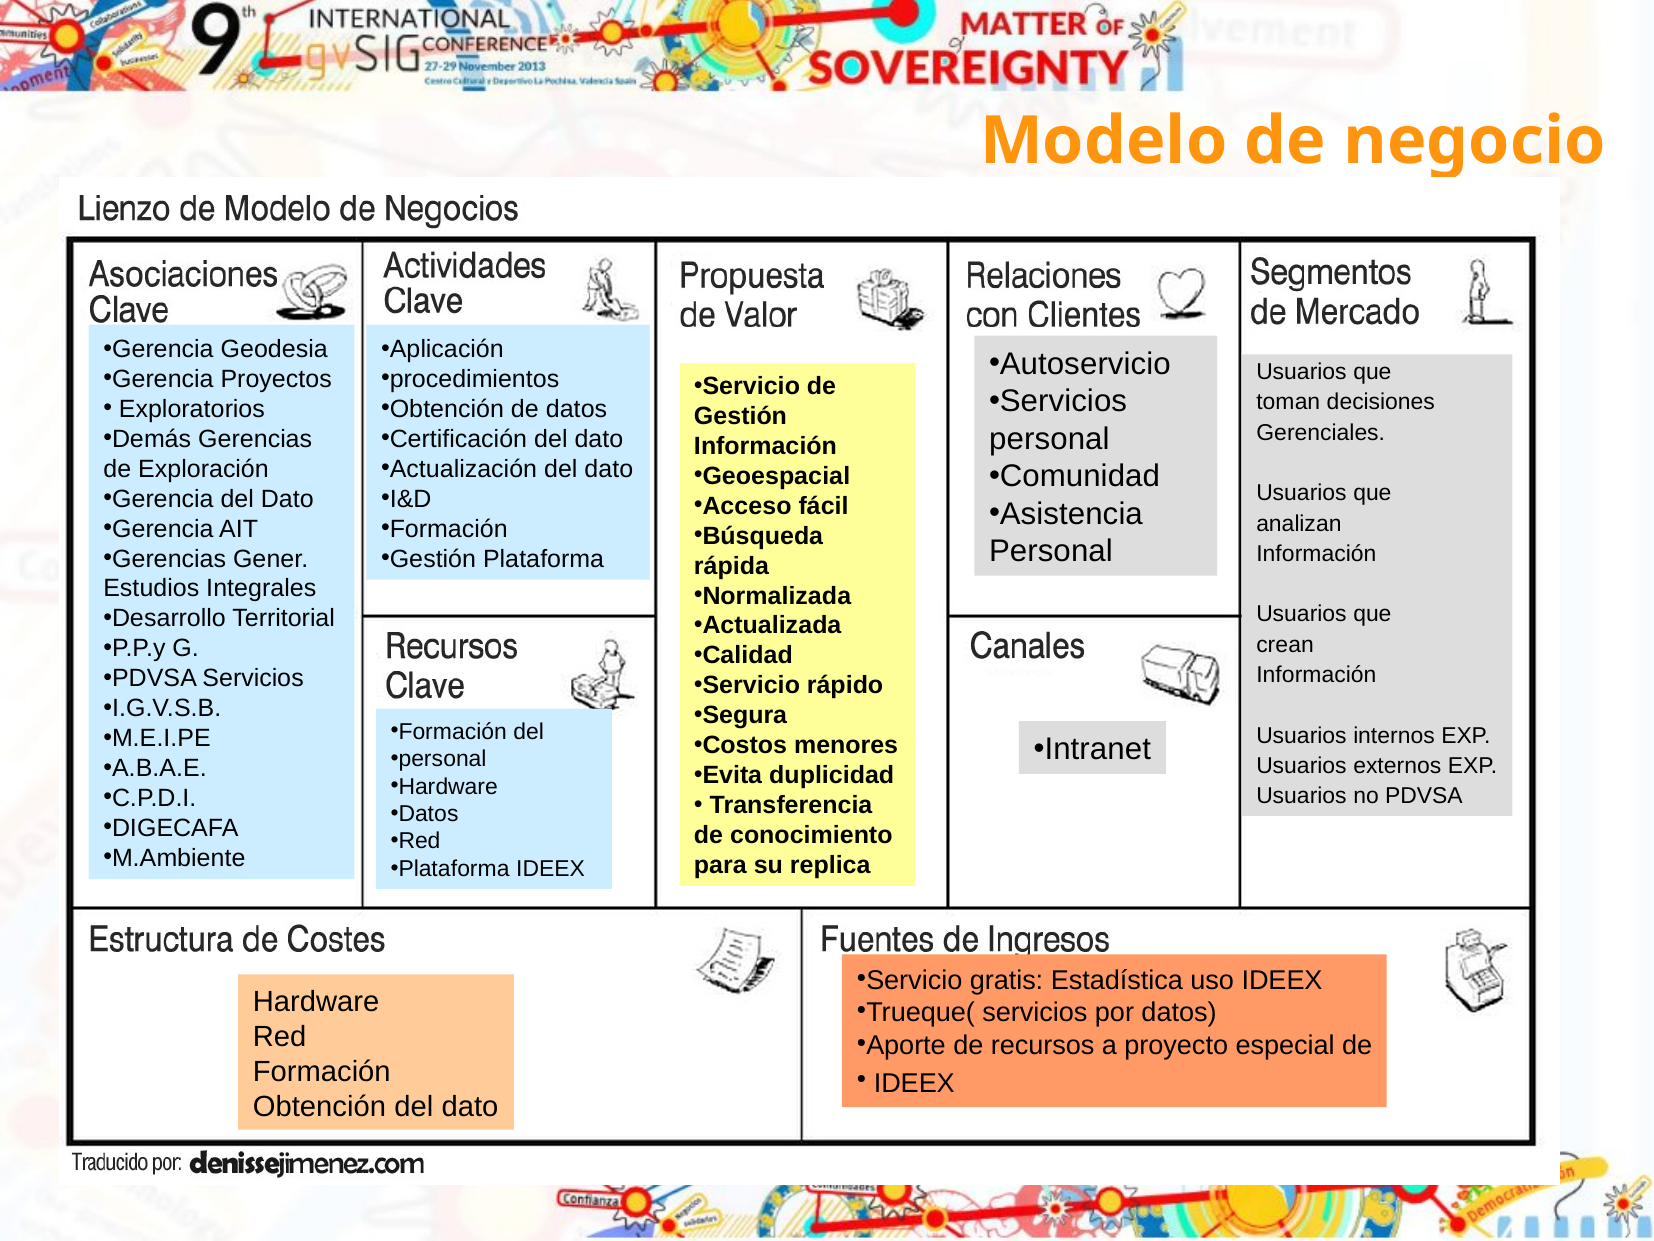

# Modelo de negocio
Gerencia Geodesia
Gerencia Proyectos
 Exploratorios
Demás Gerencias de Exploración
Gerencia del Dato
Gerencia AIT
Gerencias Gener. Estudios Integrales
Desarrollo Territorial
P.P.y G.
PDVSA Servicios
I.G.V.S.B.
M.E.I.PE
A.B.A.E.
C.P.D.I.
DIGECAFA
M.Ambiente
Aplicación
procedimientos
Obtención de datos
Certificación del dato
Actualización del dato
I&D
Formación
Gestión Plataforma
Autoservicio
Servicios personal
Comunidad
Asistencia Personal
Usuarios que
toman decisiones
Gerenciales.
Usuarios que
analizan
Información
Usuarios que
crean
Información
Usuarios internos EXP.
Usuarios externos EXP.
Usuarios no PDVSA
Servicio de Gestión Información
Geoespacial
Acceso fácil
Búsqueda rápida
Normalizada
Actualizada
Calidad
Servicio rápido
Segura
Costos menores
Evita duplicidad
 Transferencia de conocimiento para su replica
Formación del
personal
Hardware
Datos
Red
Plataforma IDEEX
Intranet
Servicio gratis: Estadística uso IDEEX
Trueque( servicios por datos)
Aporte de recursos a proyecto especial de
 IDEEX
Hardware
Red
Formación
Obtención del dato